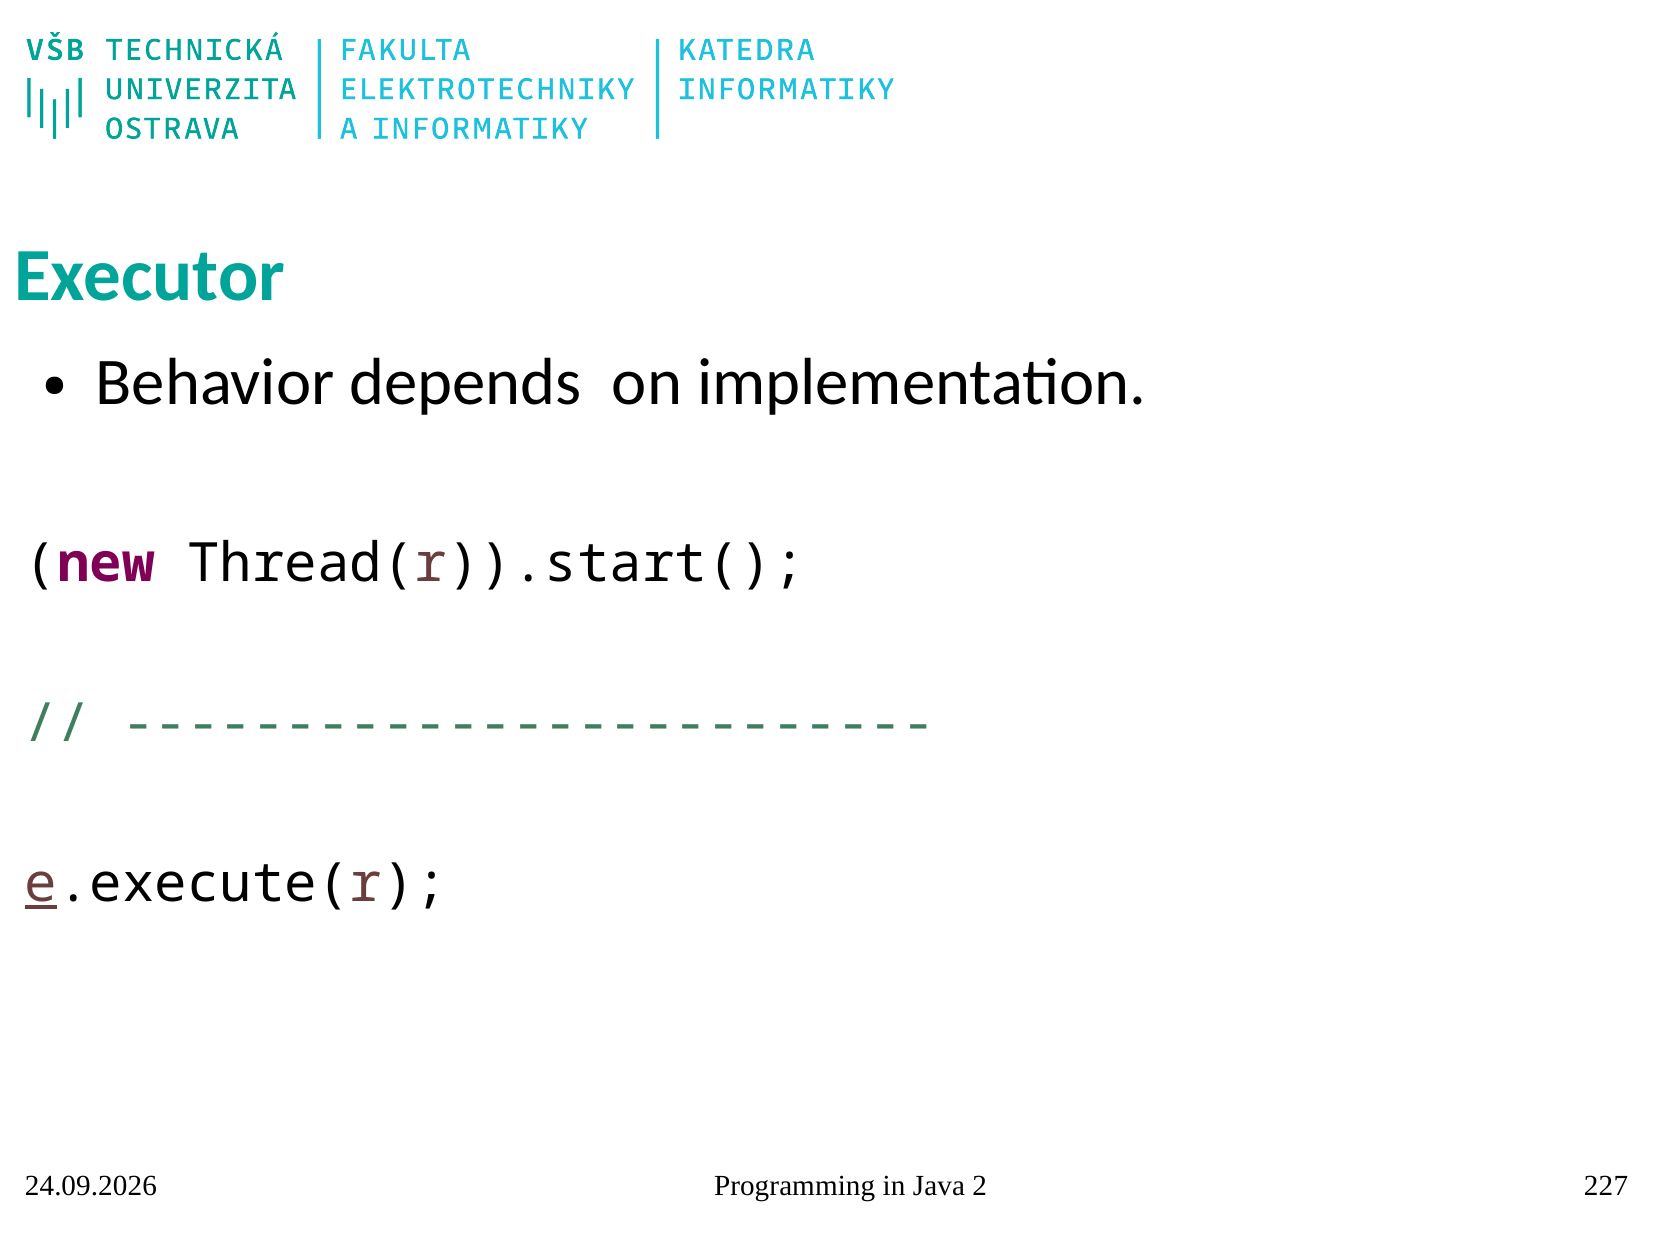

# Executor
Behavior depends on implementation.
(new Thread(r)).start();
// -------------------------
e.execute(r);
Programming in Java 2
227